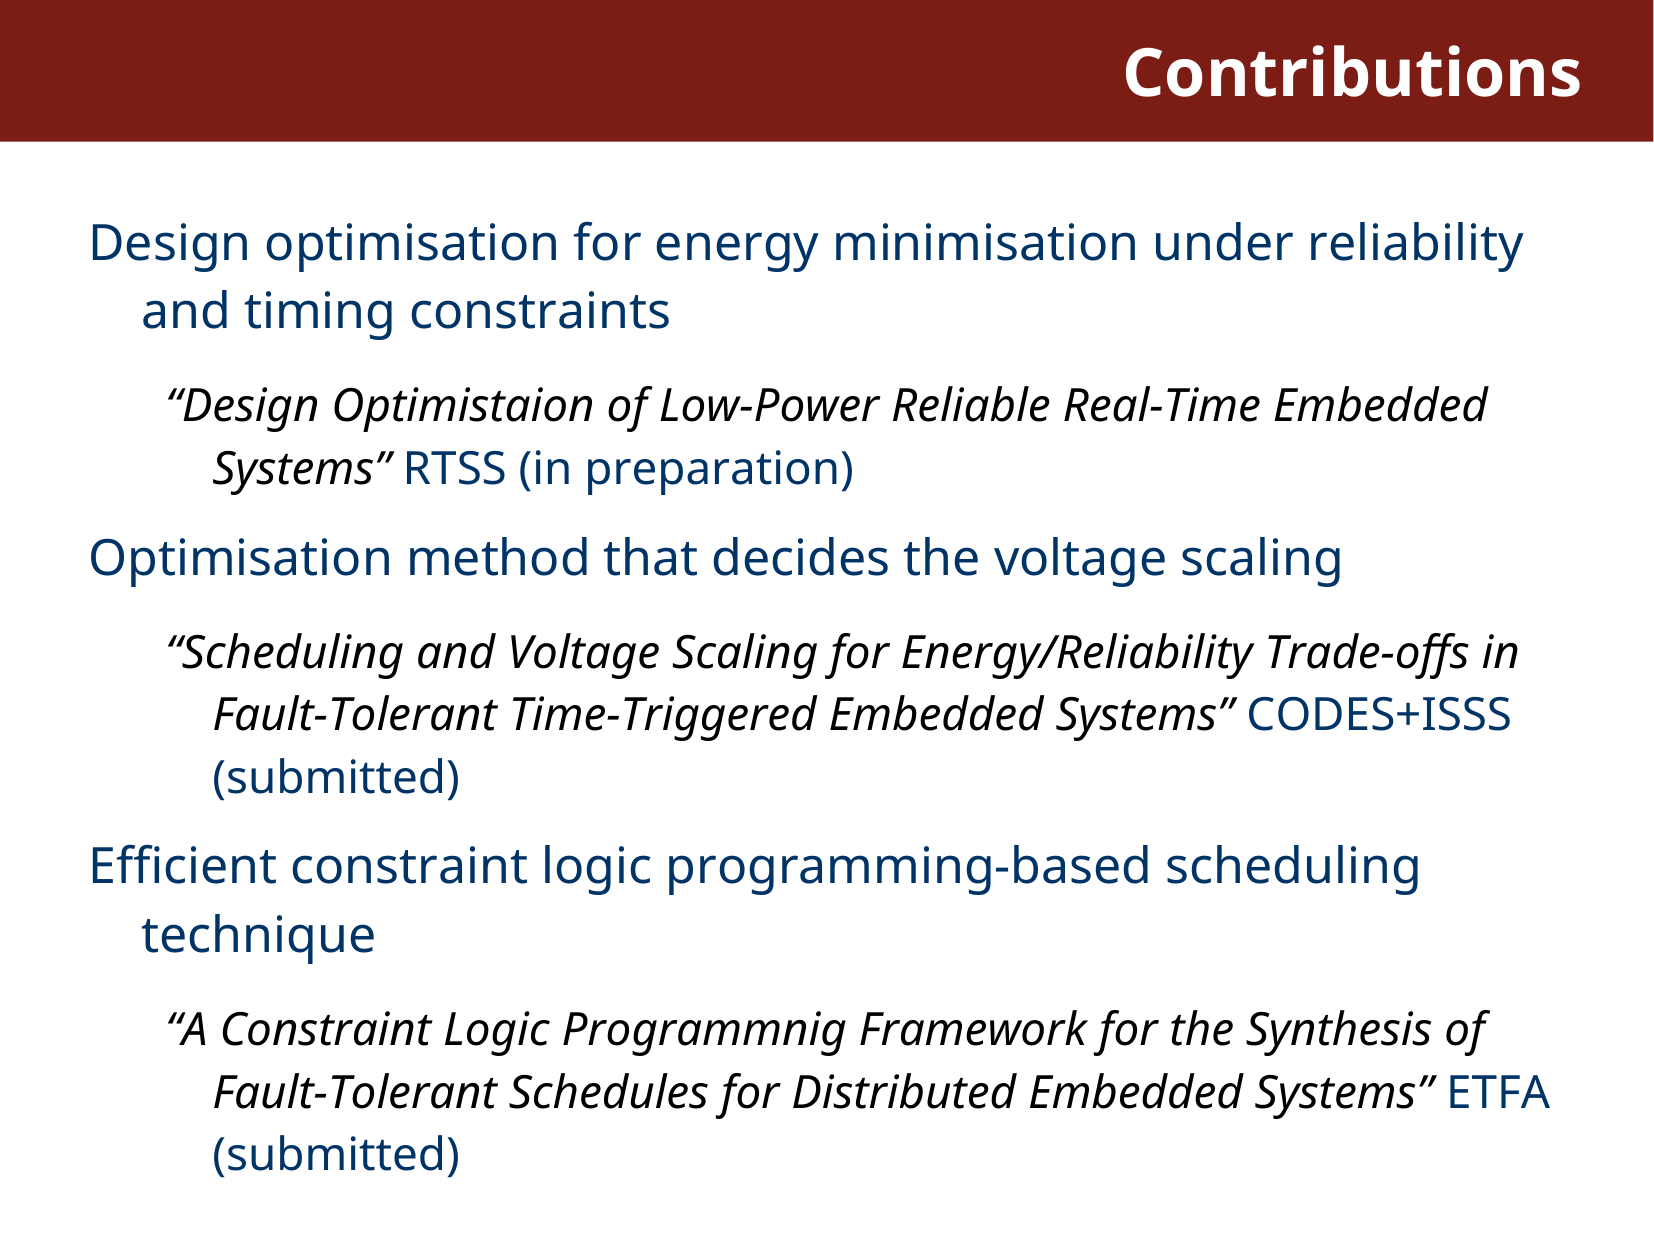

# Contributions
Design optimisation for energy minimisation under reliability and timing constraints
“Design Optimistaion of Low-Power Reliable Real-Time Embedded Systems” RTSS (in preparation)
Optimisation method that decides the voltage scaling
“Scheduling and Voltage Scaling for Energy/Reliability Trade-offs in Fault-Tolerant Time-Triggered Embedded Systems” CODES+ISSS (submitted)
Efficient constraint logic programming-based scheduling technique
“A Constraint Logic Programmnig Framework for the Synthesis of Fault-Tolerant Schedules for Distributed Embedded Systems” ETFA (submitted)